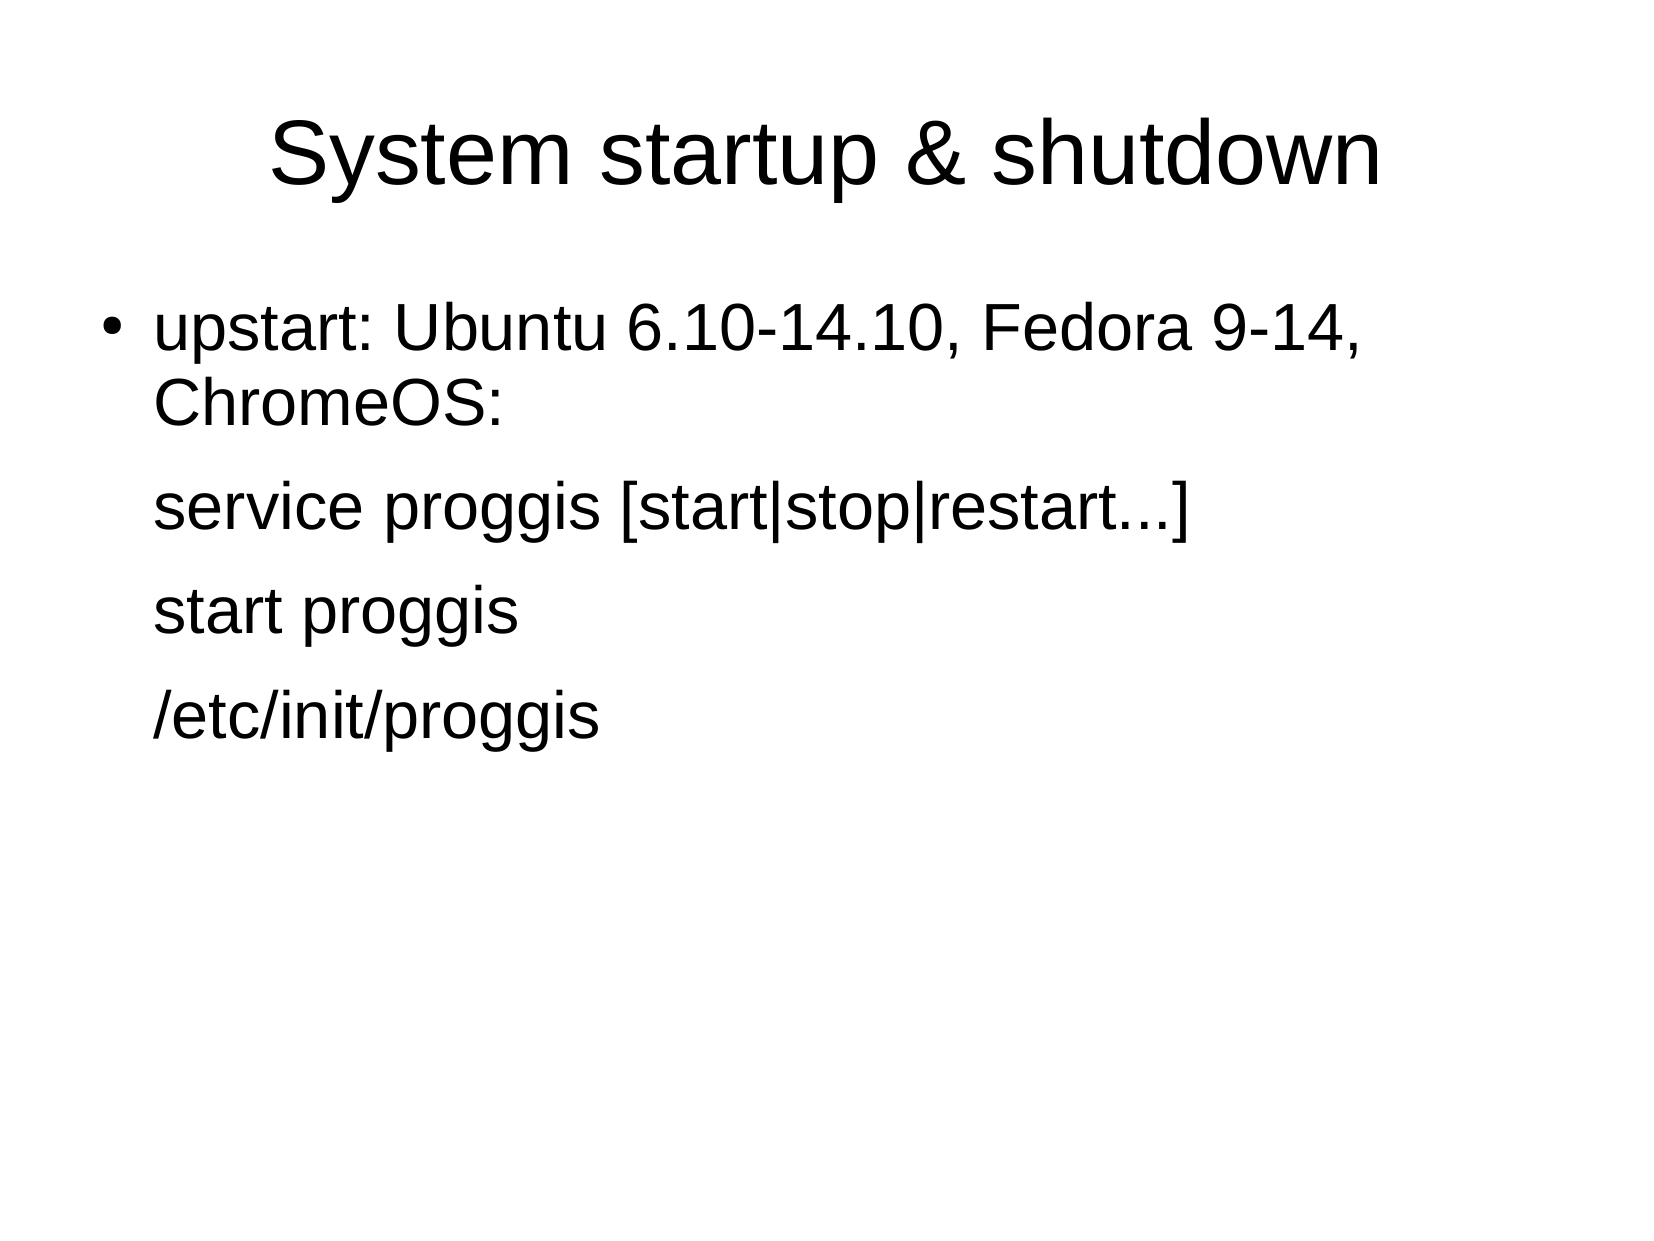

# System startup & shutdown
upstart: Ubuntu 6.10-14.10, Fedora 9-14, ChromeOS:
service proggis [start|stop|restart...]
start proggis
/etc/init/proggis